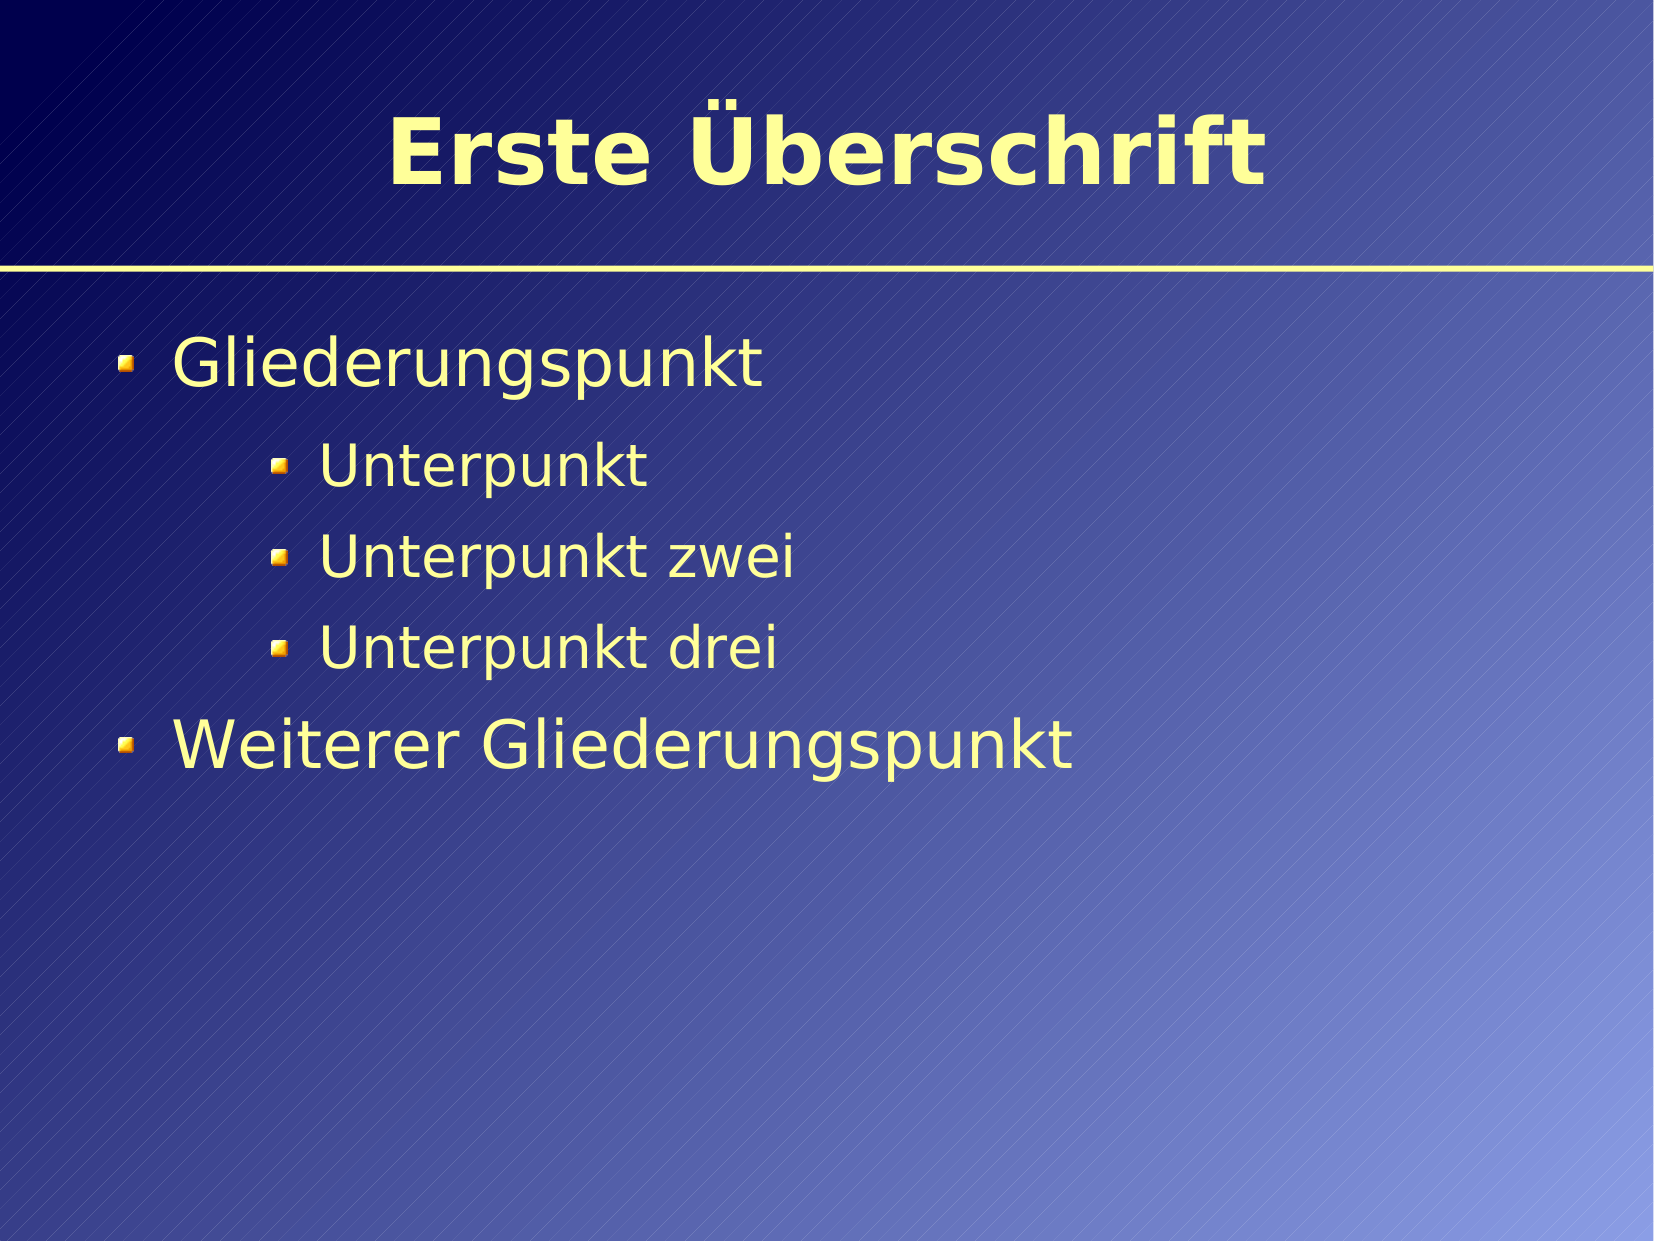

# Erste Überschrift
Gliederungspunkt
Unterpunkt
Unterpunkt zwei
Unterpunkt drei
Weiterer Gliederungspunkt